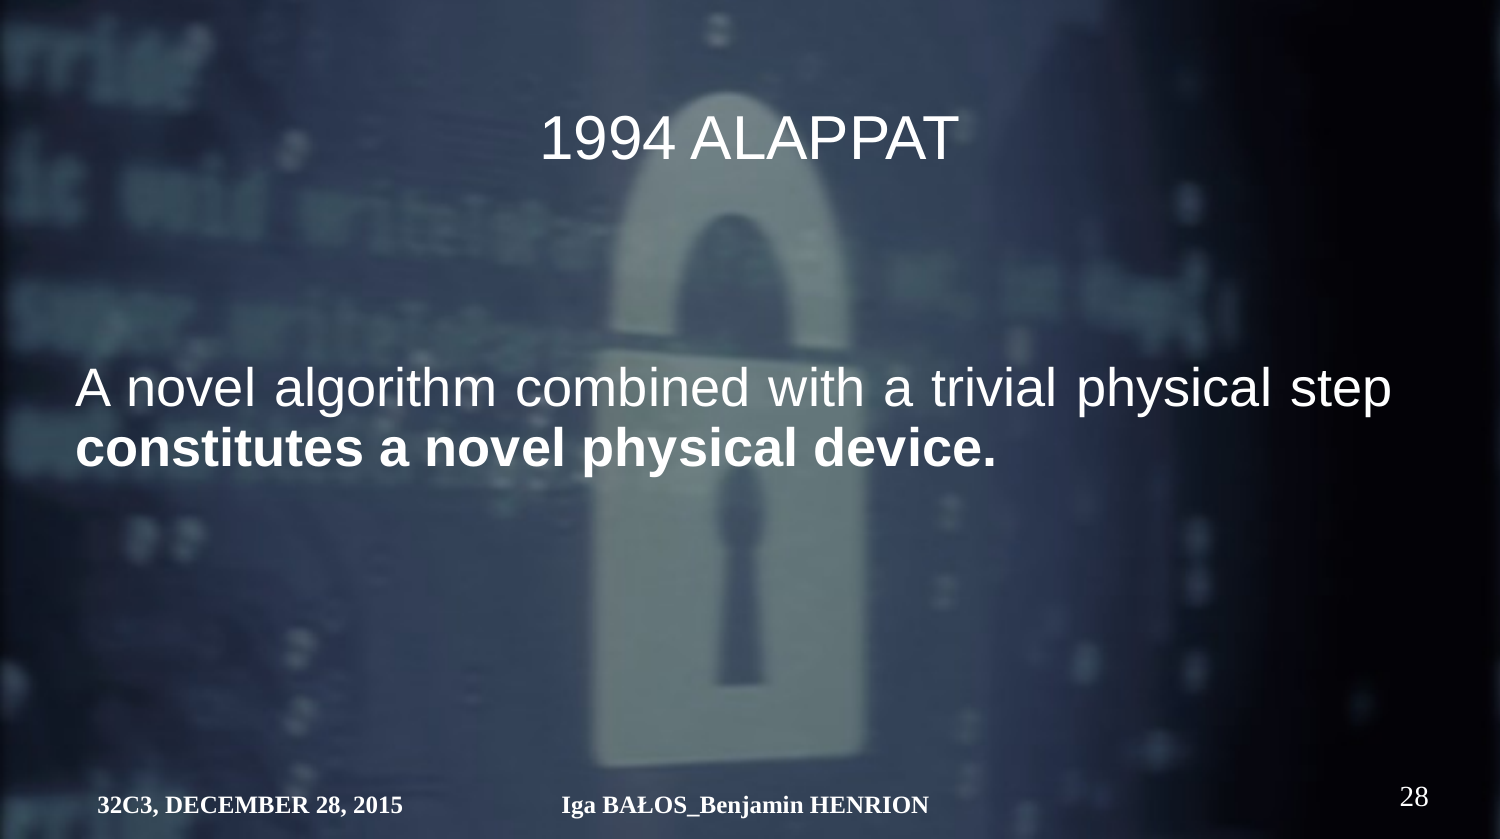

# 1994 ALAPPAT
A novel algorithm combined with a trivial physical step constitutes a novel physical device.
28
32C3, DECEMBER 22, 2015
Iga BAŁOS_Benjamin HENRION